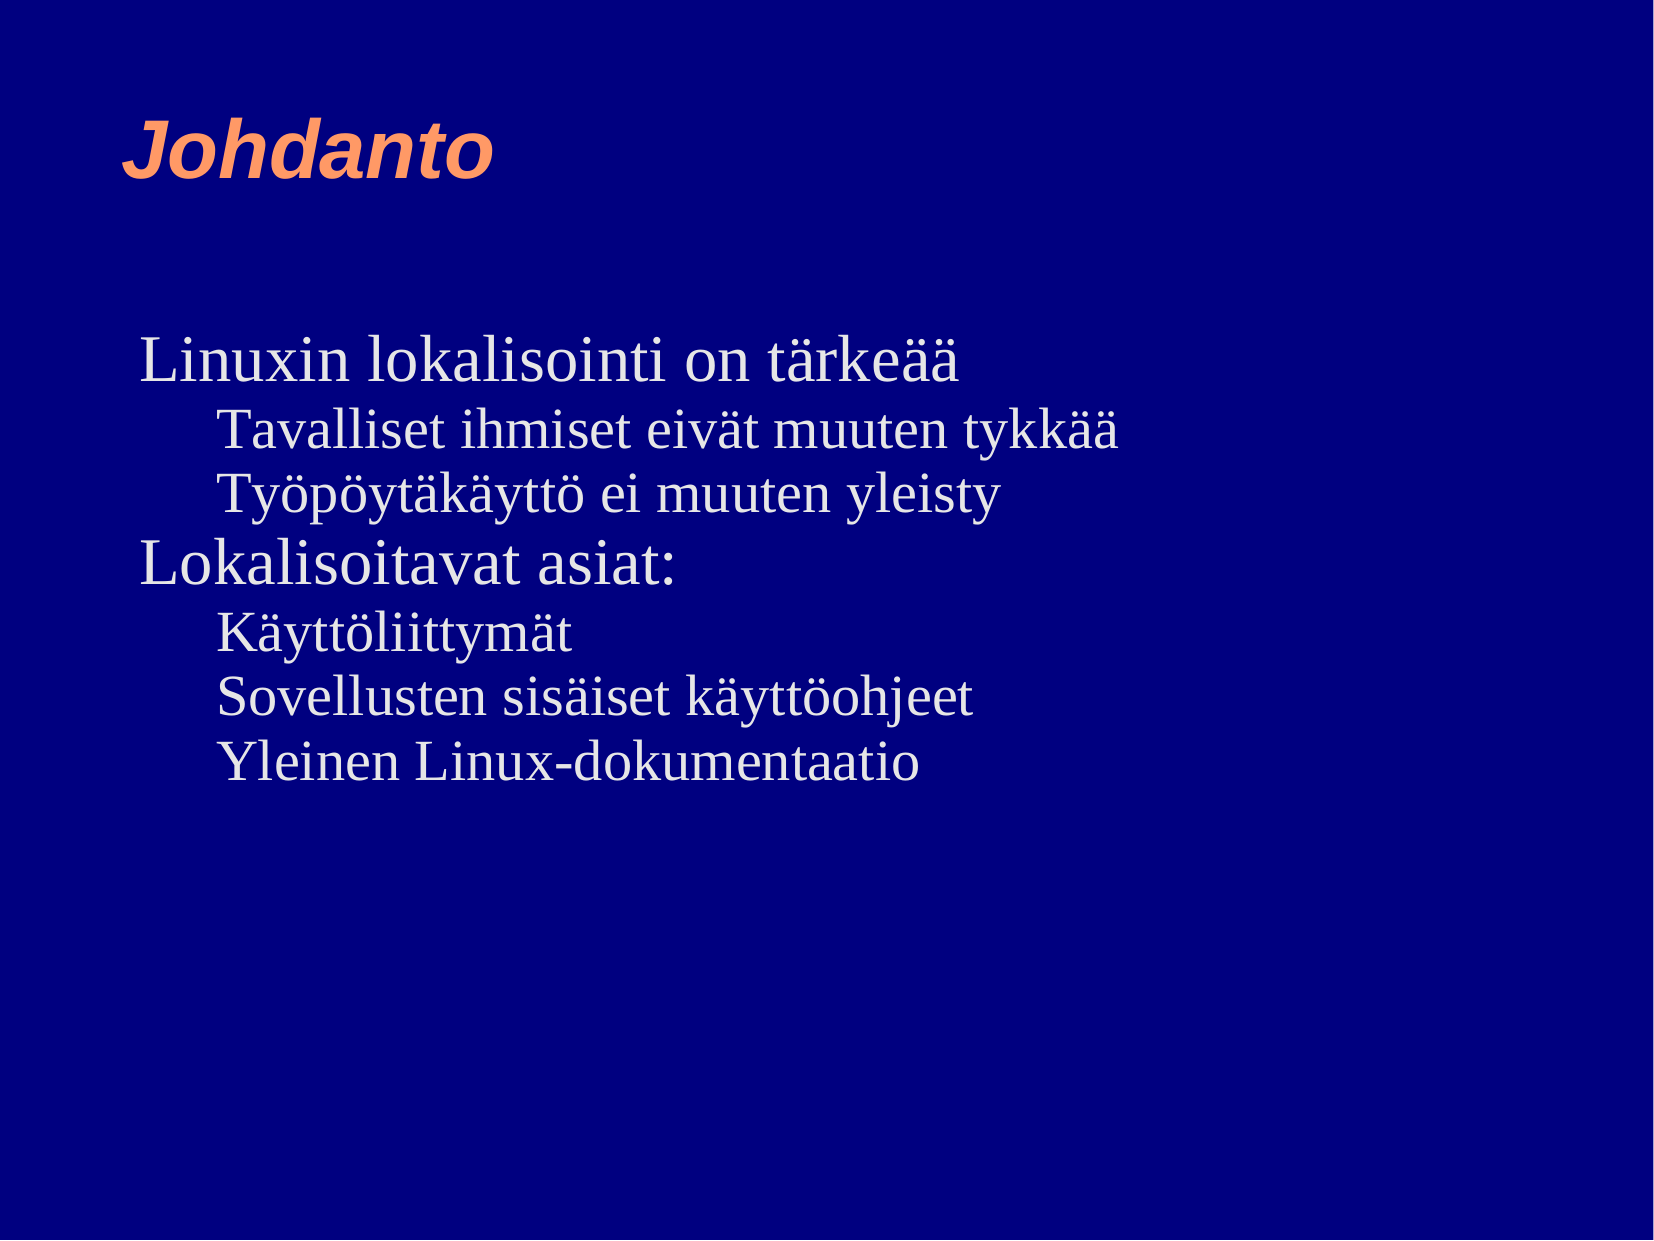

# Johdanto
Linuxin lokalisointi on tärkeää
Tavalliset ihmiset eivät muuten tykkää
Työpöytäkäyttö ei muuten yleisty
Lokalisoitavat asiat:
Käyttöliittymät
Sovellusten sisäiset käyttöohjeet
Yleinen Linux-dokumentaatio